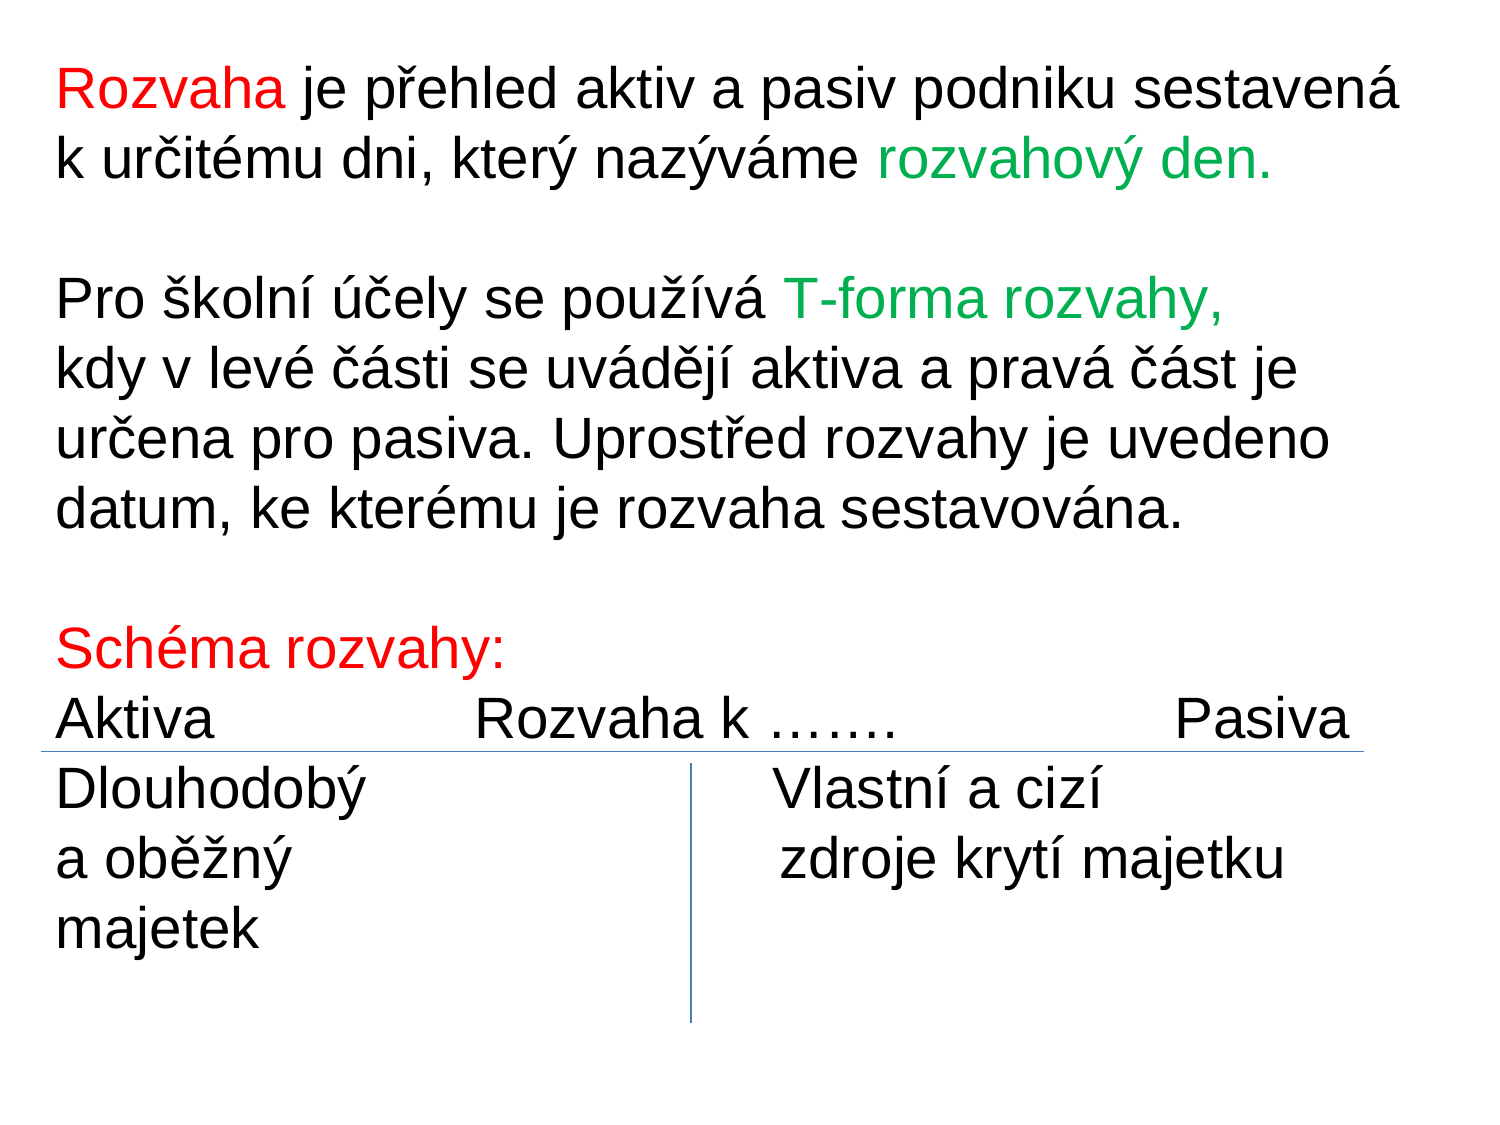

Rozvaha je přehled aktiv a pasiv podniku sestavená
k určitému dni, který nazýváme rozvahový den.
Pro školní účely se používá T-forma rozvahy,
kdy v levé části se uvádějí aktiva a pravá část je
určena pro pasiva. Uprostřed rozvahy je uvedeno datum, ke kterému je rozvaha sestavována.
Schéma rozvahy:
Aktiva Rozvaha k ……. Pasiva
Dlouhodobý Vlastní a cizí
a oběžný zdroje krytí majetku
majetek